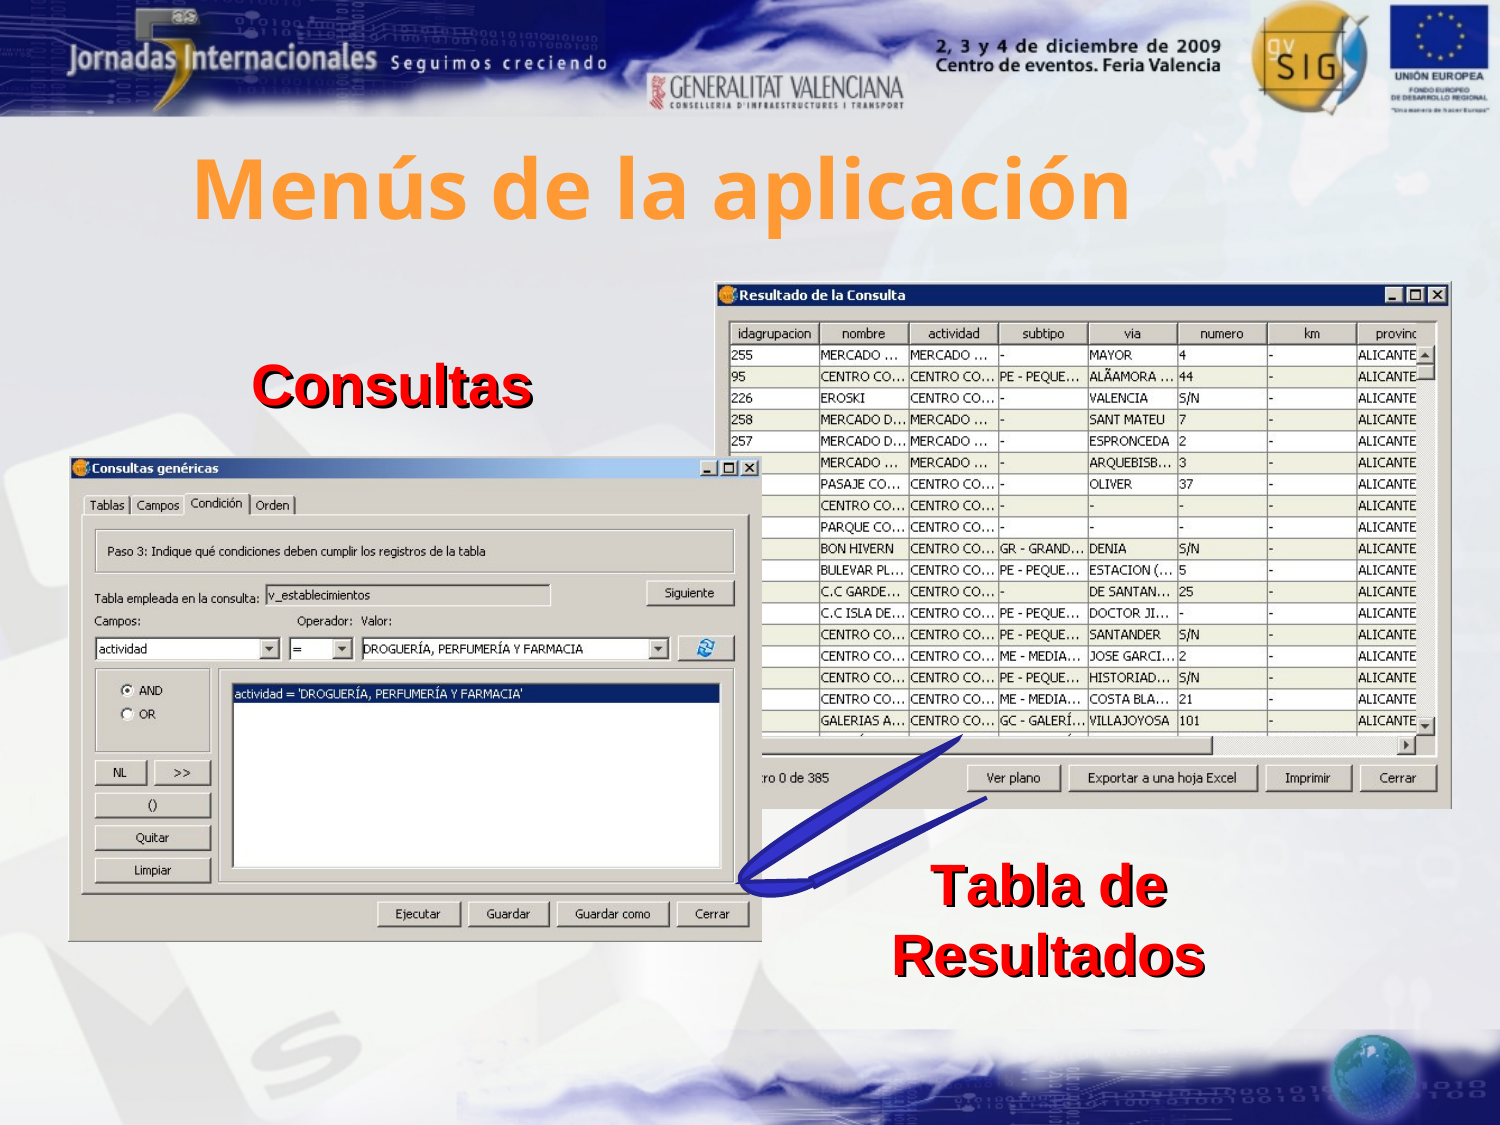

Menús de la aplicación
Consultas
Tabla de Resultados